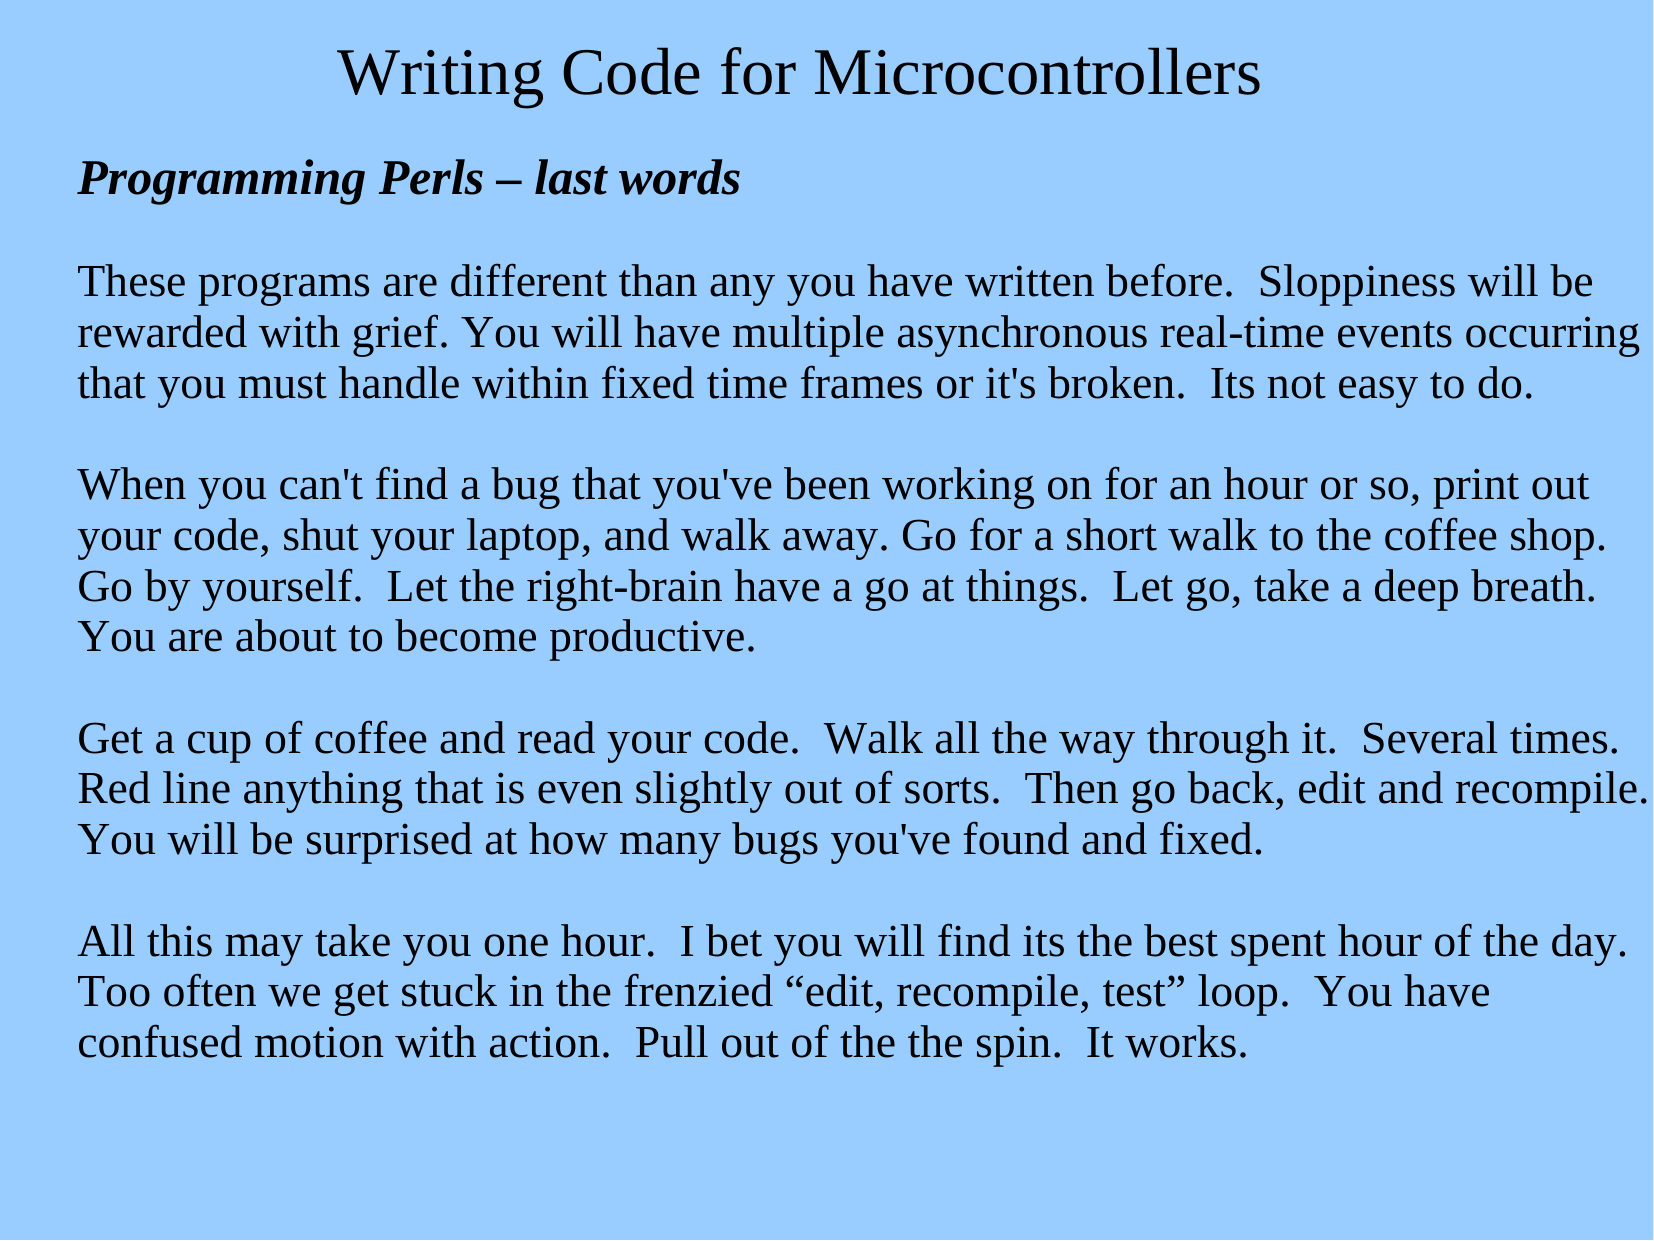

Writing Code for Microcontrollers
Programming Perls – last words
These programs are different than any you have written before. Sloppiness will be
rewarded with grief. You will have multiple asynchronous real-time events occurring
that you must handle within fixed time frames or it's broken. Its not easy to do.
When you can't find a bug that you've been working on for an hour or so, print out
your code, shut your laptop, and walk away. Go for a short walk to the coffee shop.
Go by yourself. Let the right-brain have a go at things. Let go, take a deep breath.
You are about to become productive.
Get a cup of coffee and read your code. Walk all the way through it. Several times.
Red line anything that is even slightly out of sorts. Then go back, edit and recompile.
You will be surprised at how many bugs you've found and fixed.
All this may take you one hour. I bet you will find its the best spent hour of the day.
Too often we get stuck in the frenzied “edit, recompile, test” loop. You have
confused motion with action. Pull out of the the spin. It works.